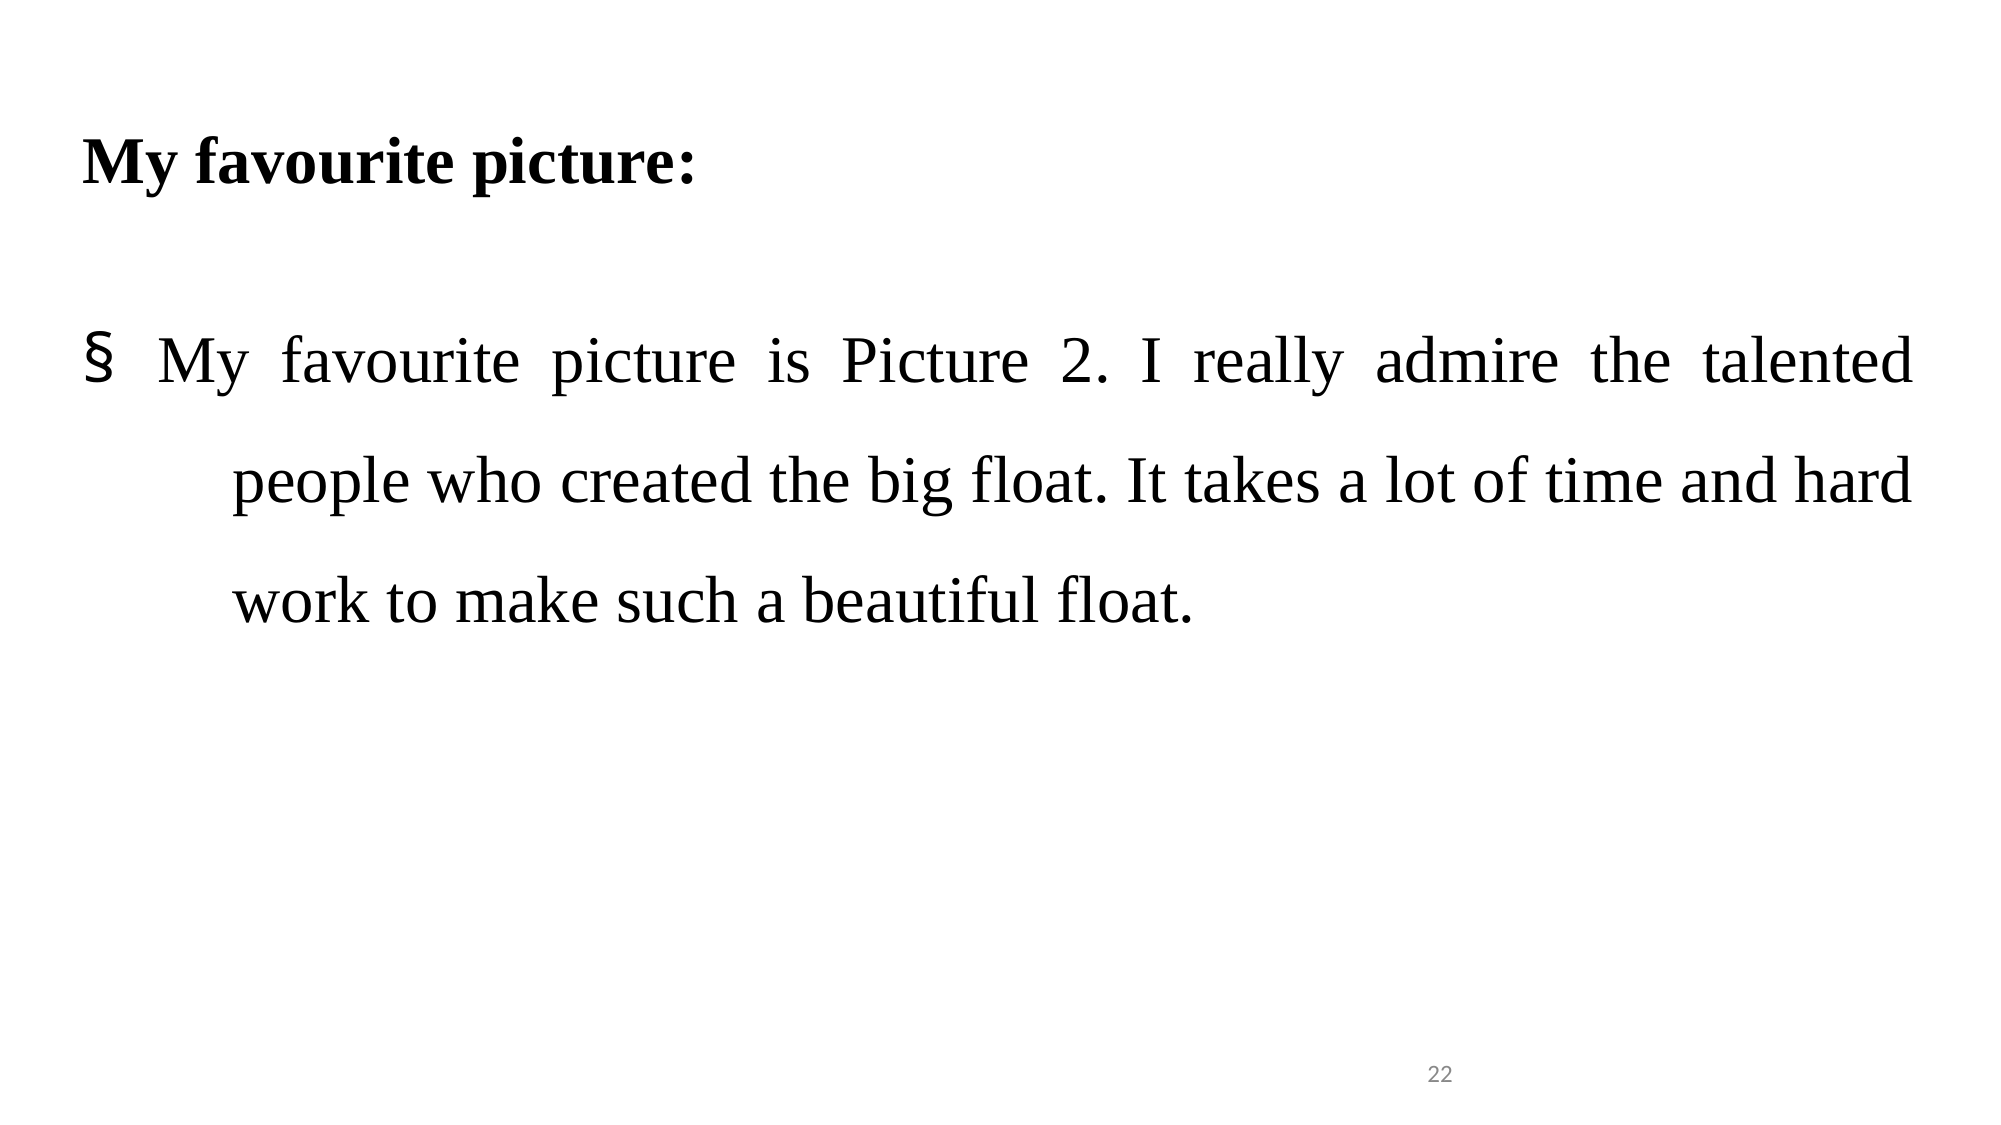

My favourite picture:
My favourite picture is Picture 2. I really admire the talented people who created the big float. It takes a lot of time and hard work to make such a beautiful float.